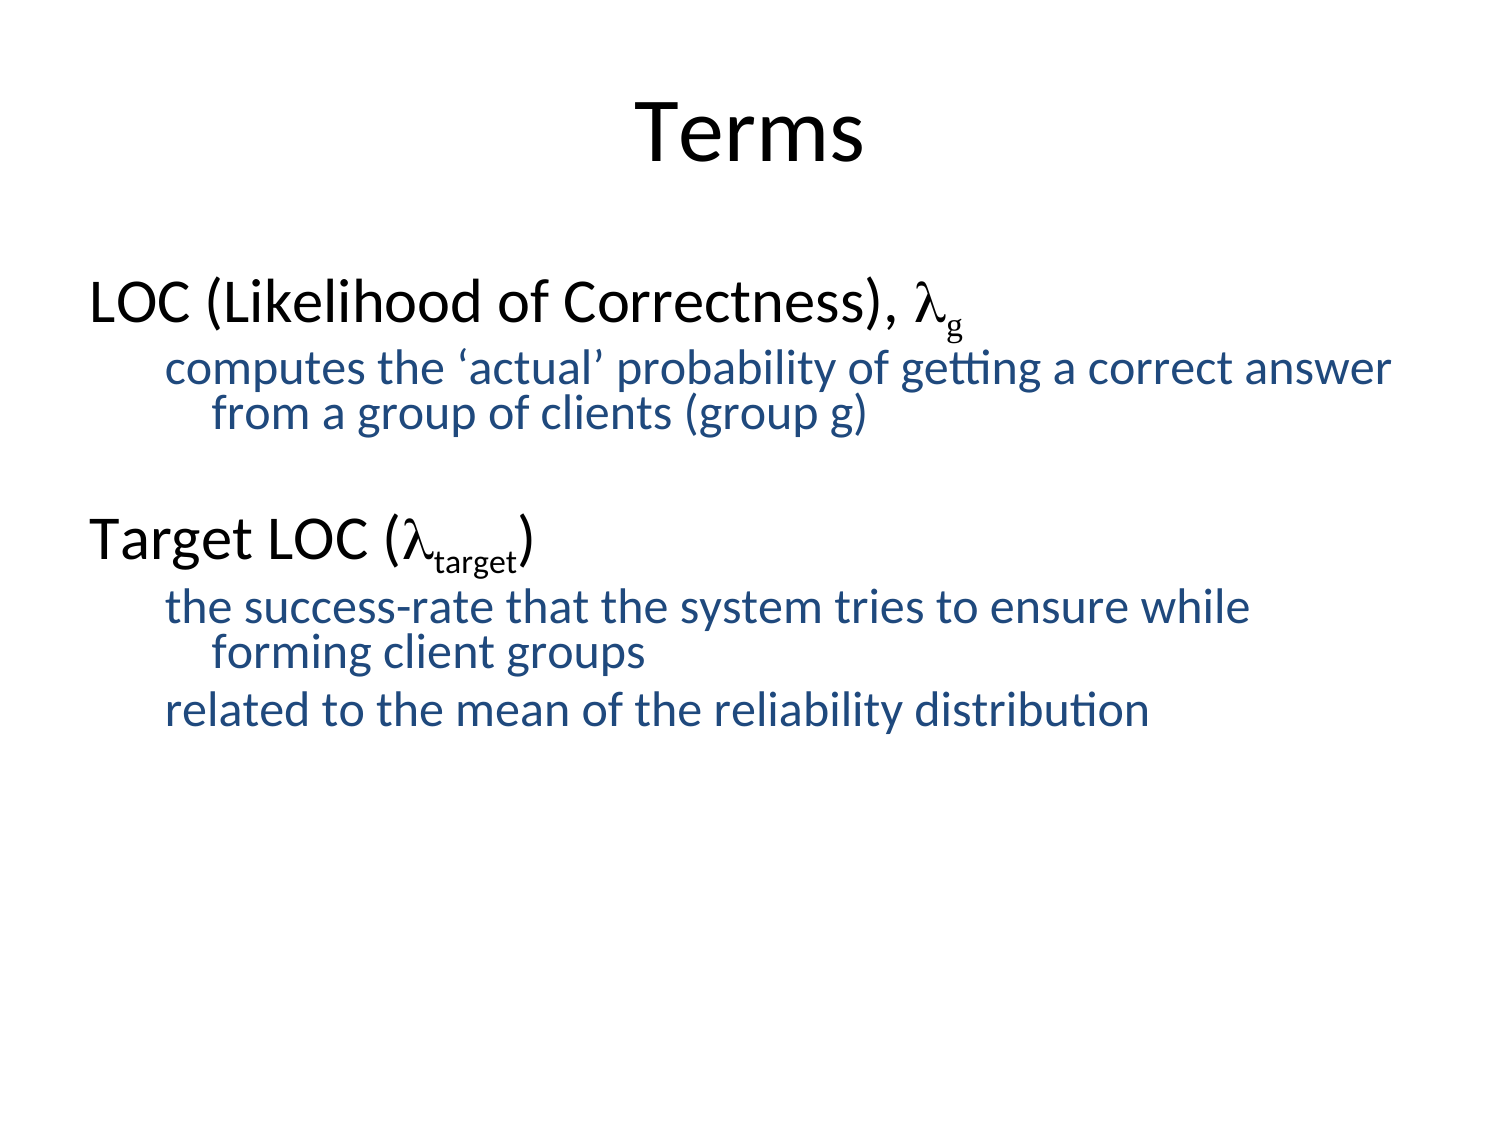

# Terms
LOC (Likelihood of Correctness), g
computes the ‘actual’ probability of getting a correct answer from a group of clients (group g)
Target LOC (target)
the success-rate that the system tries to ensure while forming client groups
related to the mean of the reliability distribution